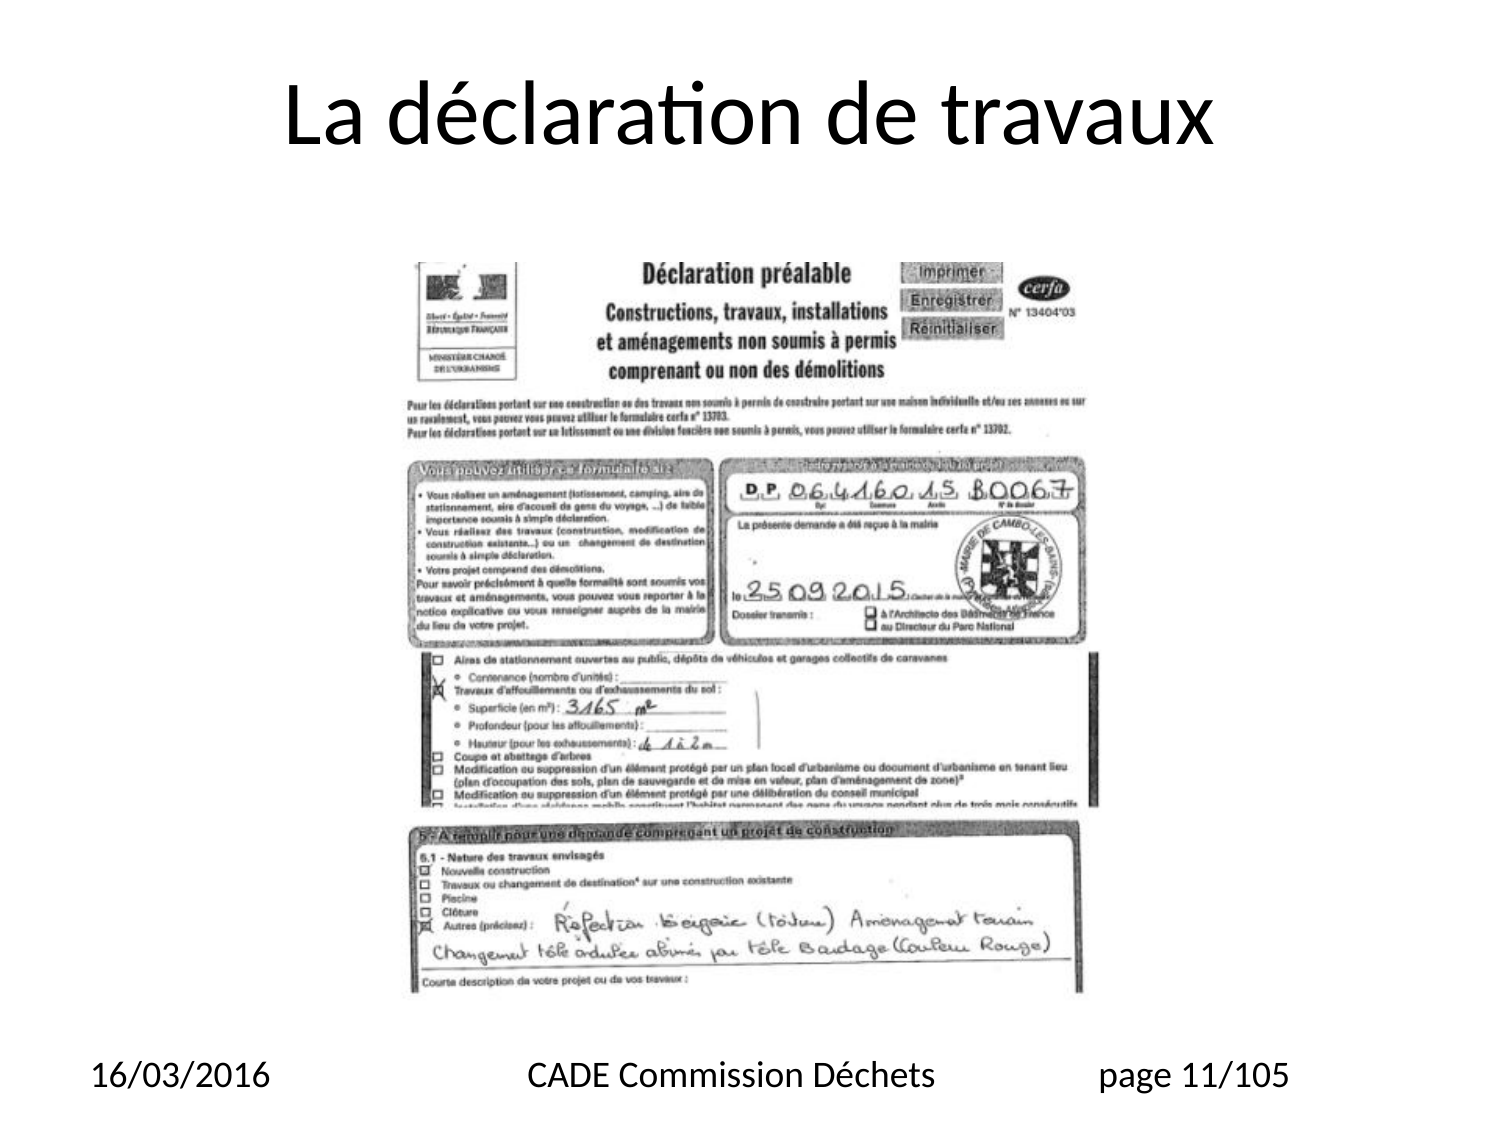

# La déclaration de travaux
16/03/2016
CADE Commission Déchets
 page /105